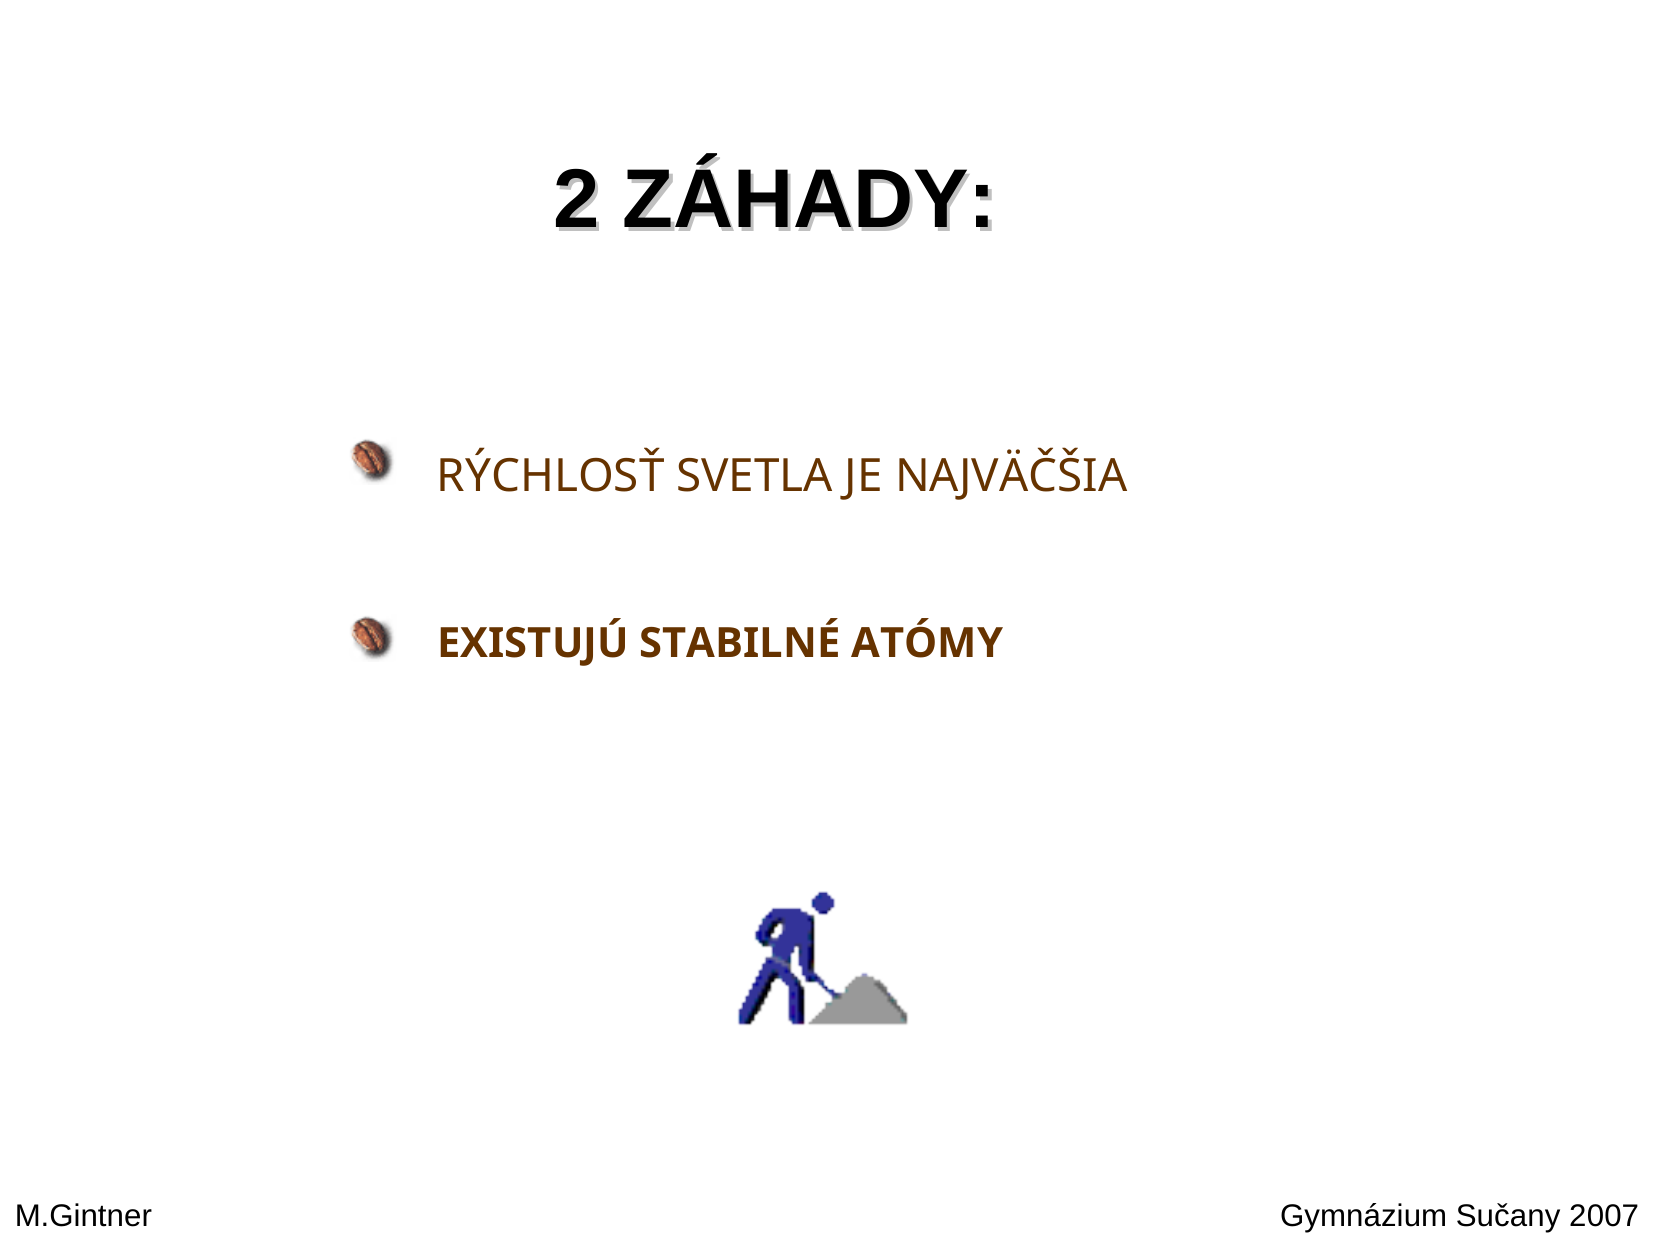

2 ZÁHADY:
RÝCHLOSŤ SVETLA JE NAJVÄČŠIA
EXISTUJÚ STABILNÉ ATÓMY
M.Gintner
Gymnázium Sučany 2007